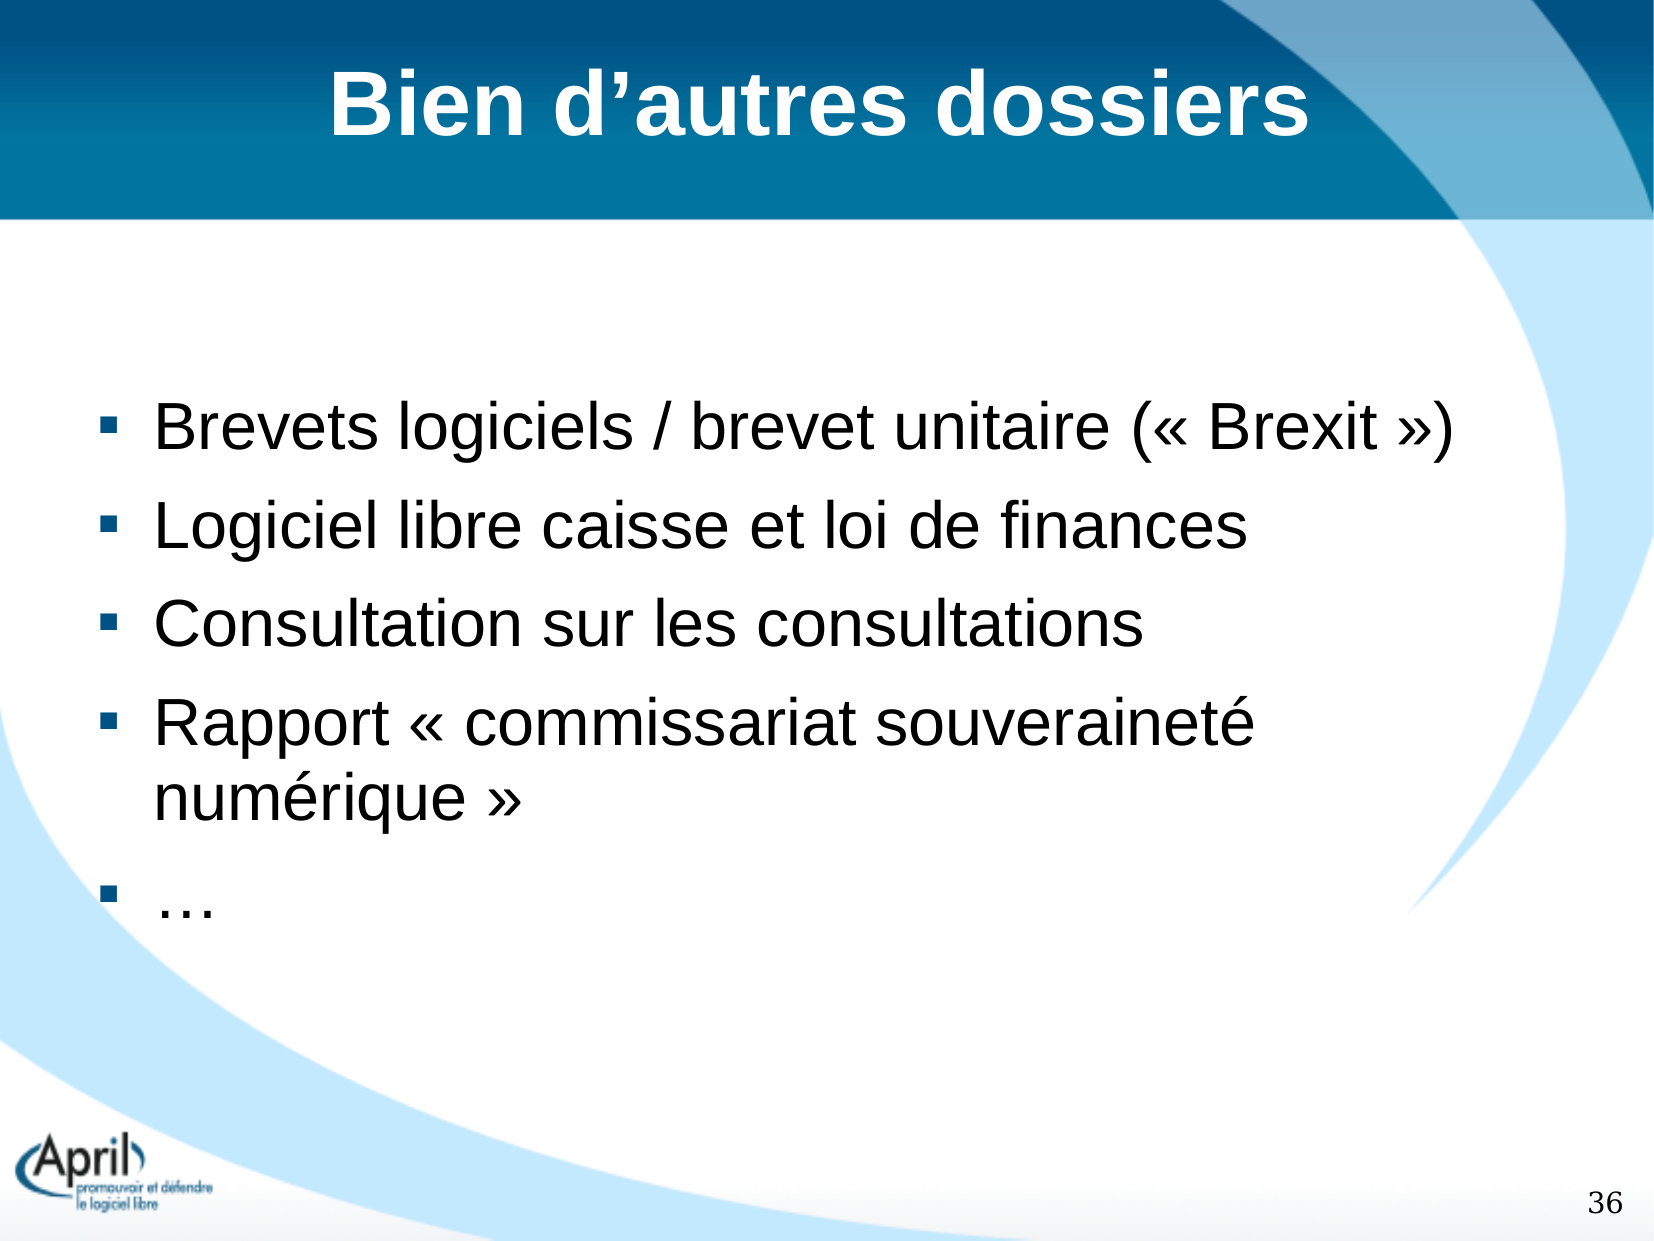

# Bien d’autres dossiers
Brevets logiciels / brevet unitaire (« Brexit »)
Logiciel libre caisse et loi de finances
Consultation sur les consultations
Rapport « commissariat souveraineté numérique »
…
36